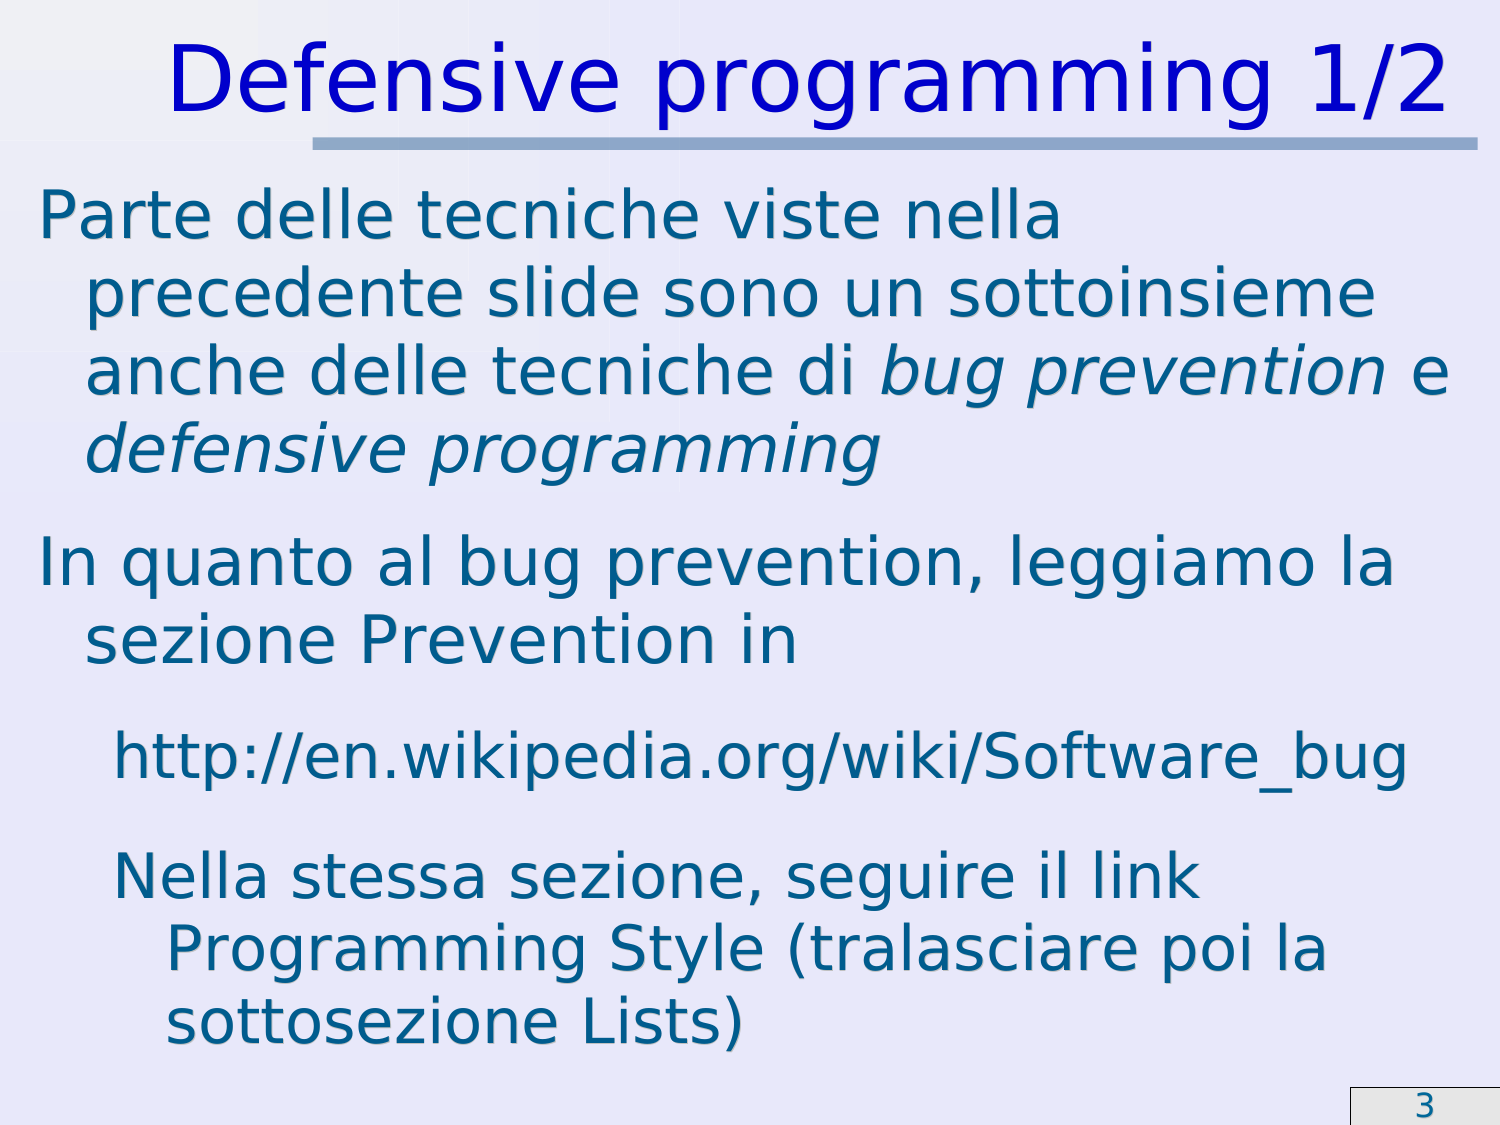

# Defensive programming 1/2
Parte delle tecniche viste nella precedente slide sono un sottoinsieme anche delle tecniche di bug prevention e defensive programming
In quanto al bug prevention, leggiamo la sezione Prevention in
http://en.wikipedia.org/wiki/Software_bug
Nella stessa sezione, seguire il link Programming Style (tralasciare poi la sottosezione Lists)